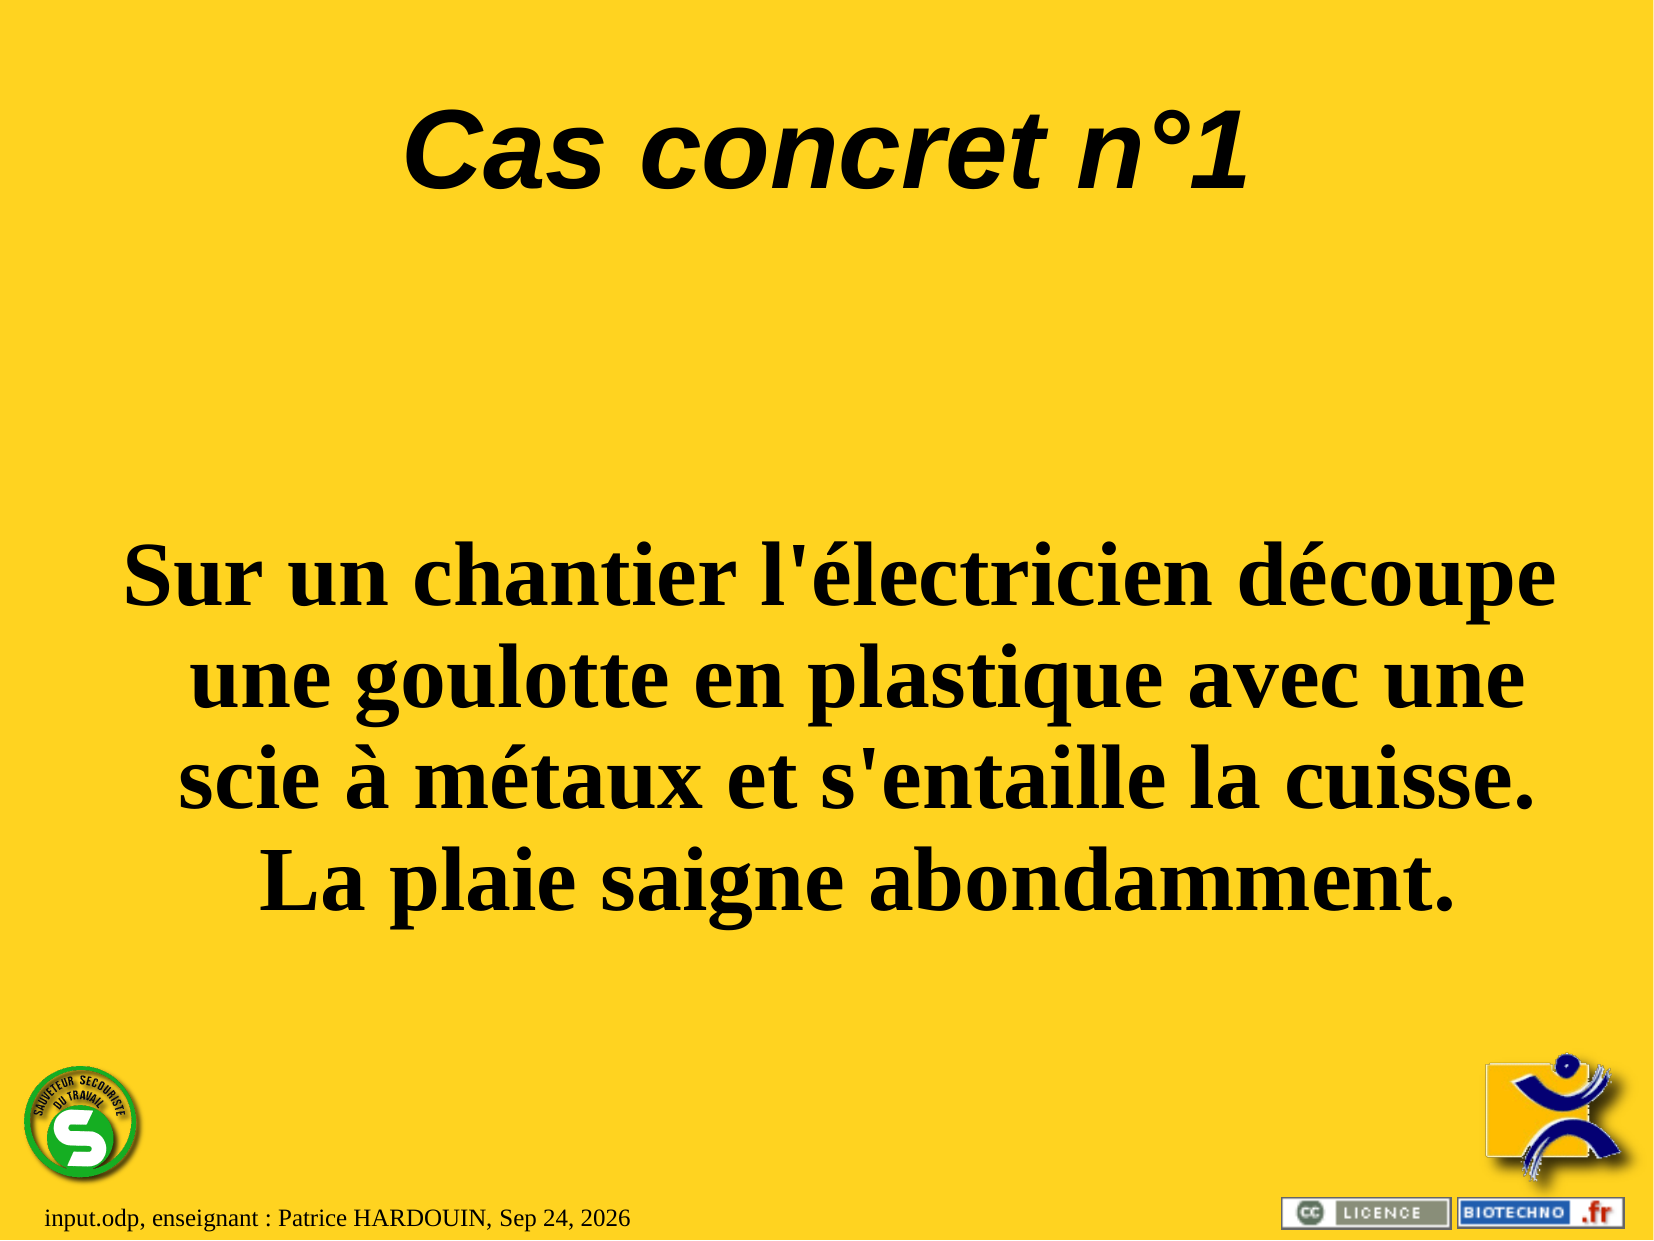

# Cas concret n°1
Sur un chantier l'électricien découpe une goulotte en plastique avec une scie à métaux et s'entaille la cuisse. La plaie saigne abondamment.